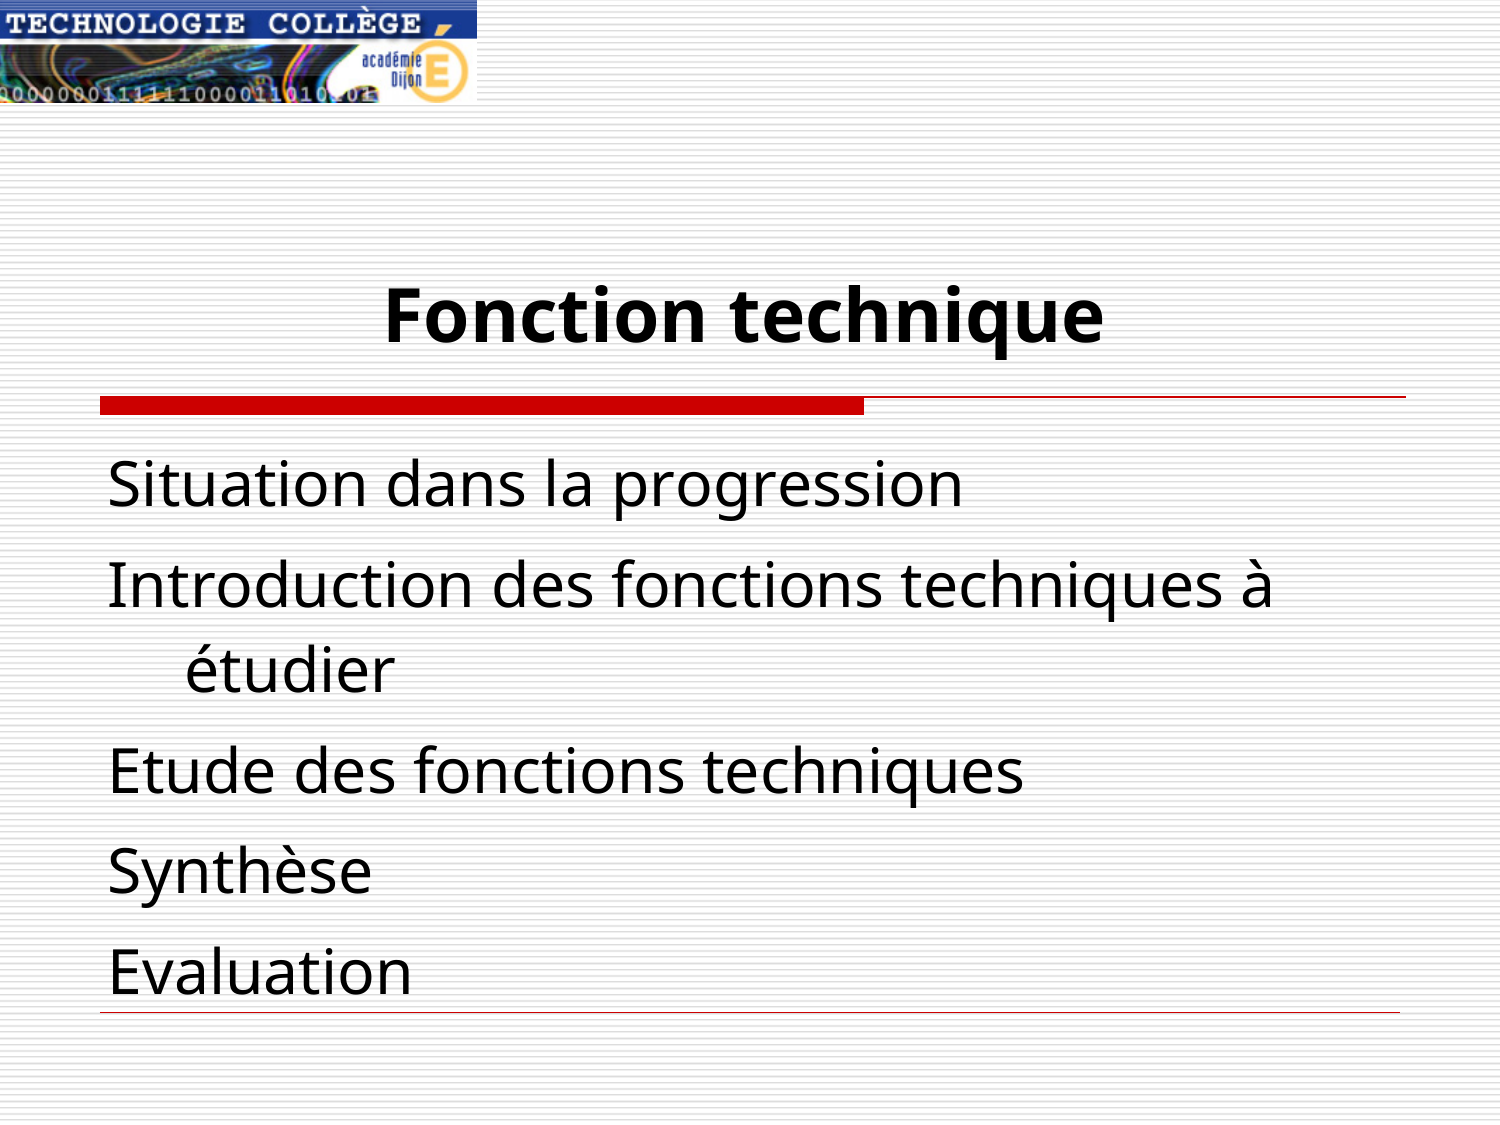

# Fonction technique
Situation dans la progression
Introduction des fonctions techniques à étudier
Etude des fonctions techniques
Synthèse
Evaluation